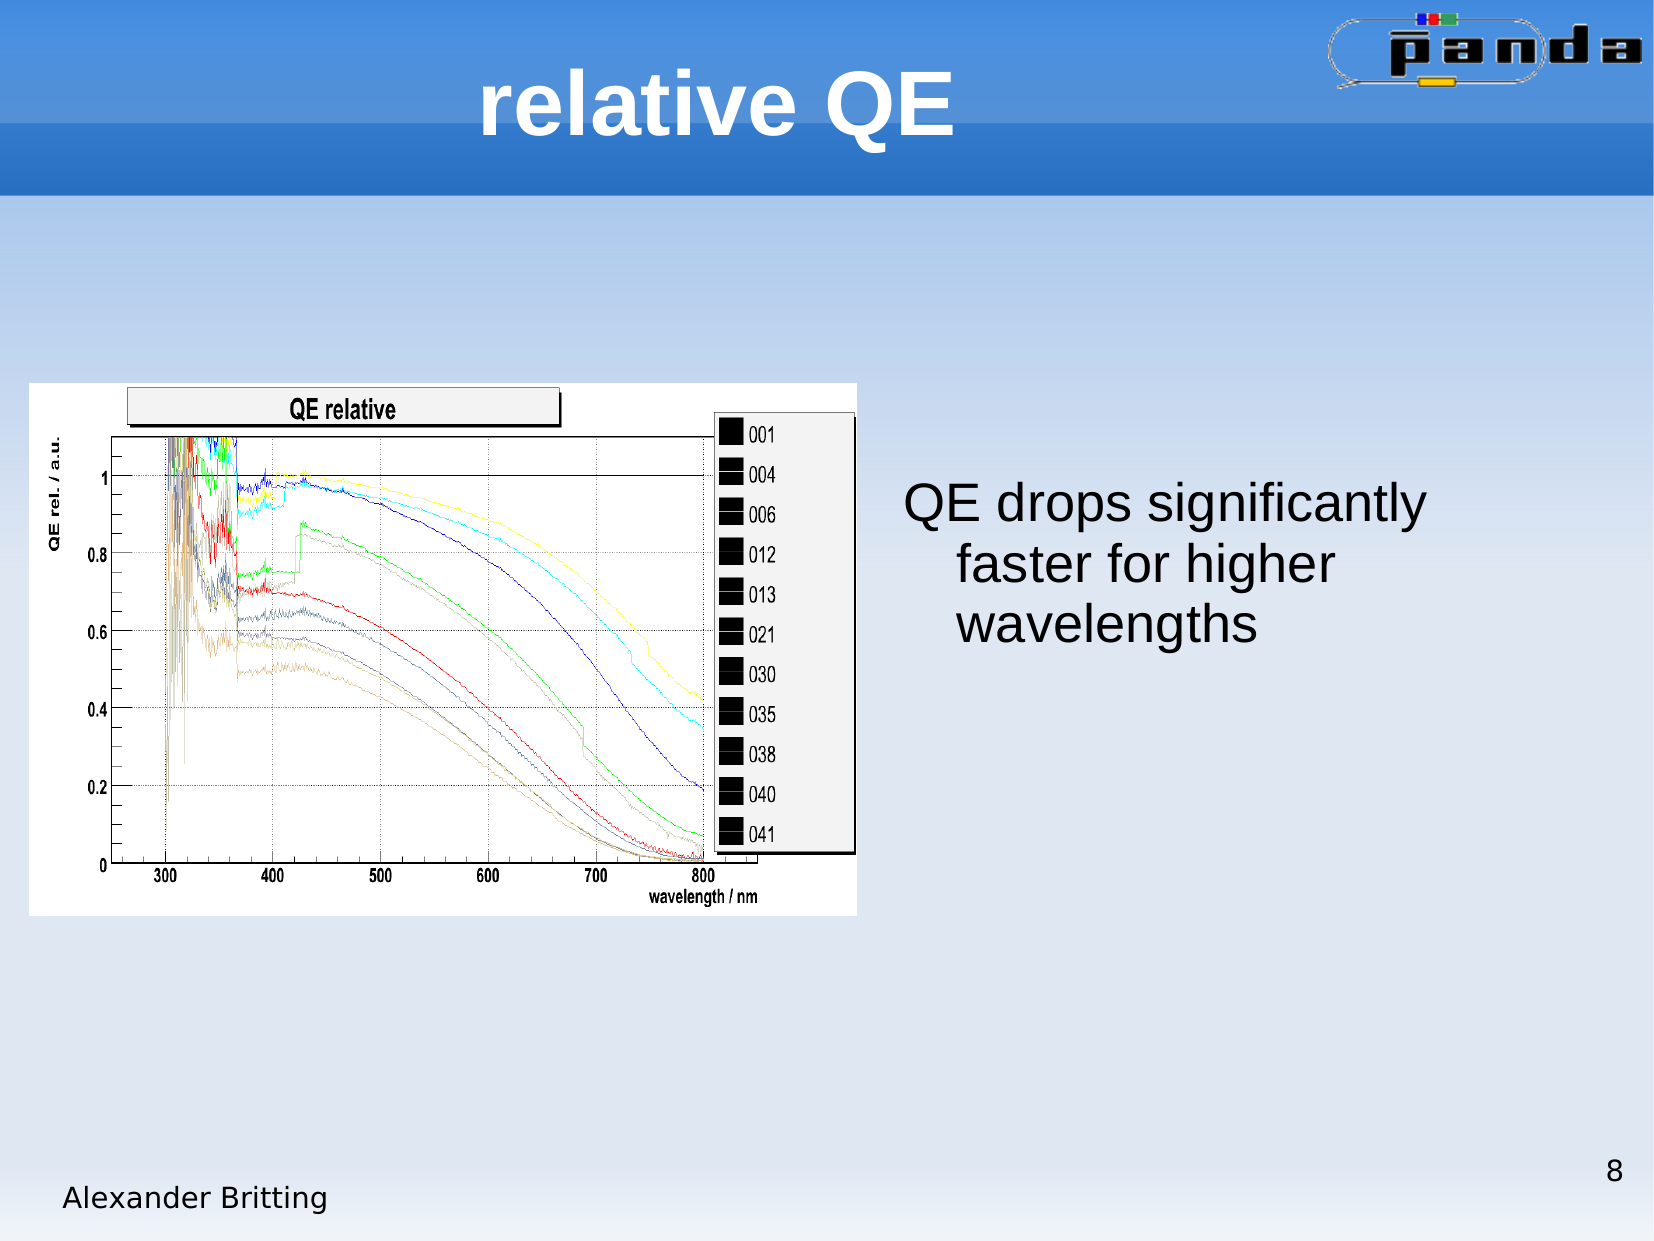

# relative QE
QE drops significantly faster for higher wavelengths
8
Alexander Britting